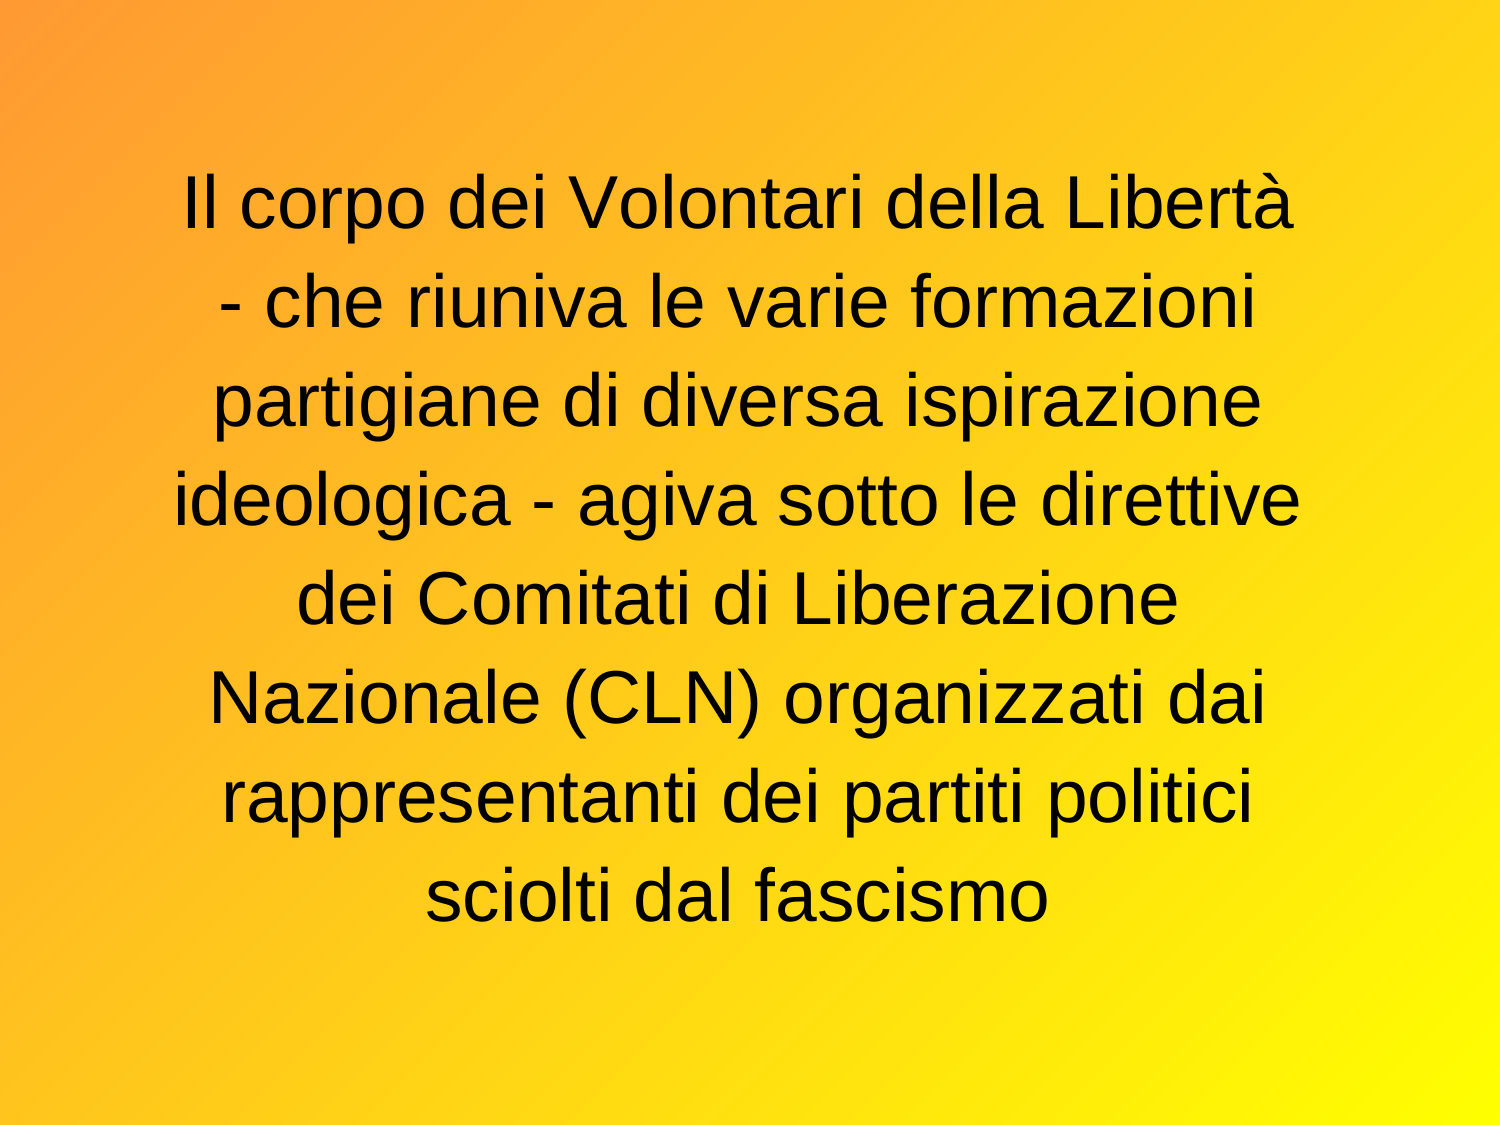

Il corpo dei Volontari della Libertà - che riuniva le varie formazioni partigiane di diversa ispirazione ideologica - agiva sotto le direttive dei Comitati di Liberazione Nazionale (CLN) organizzati dai rappresentanti dei partiti politici sciolti dal fascismo